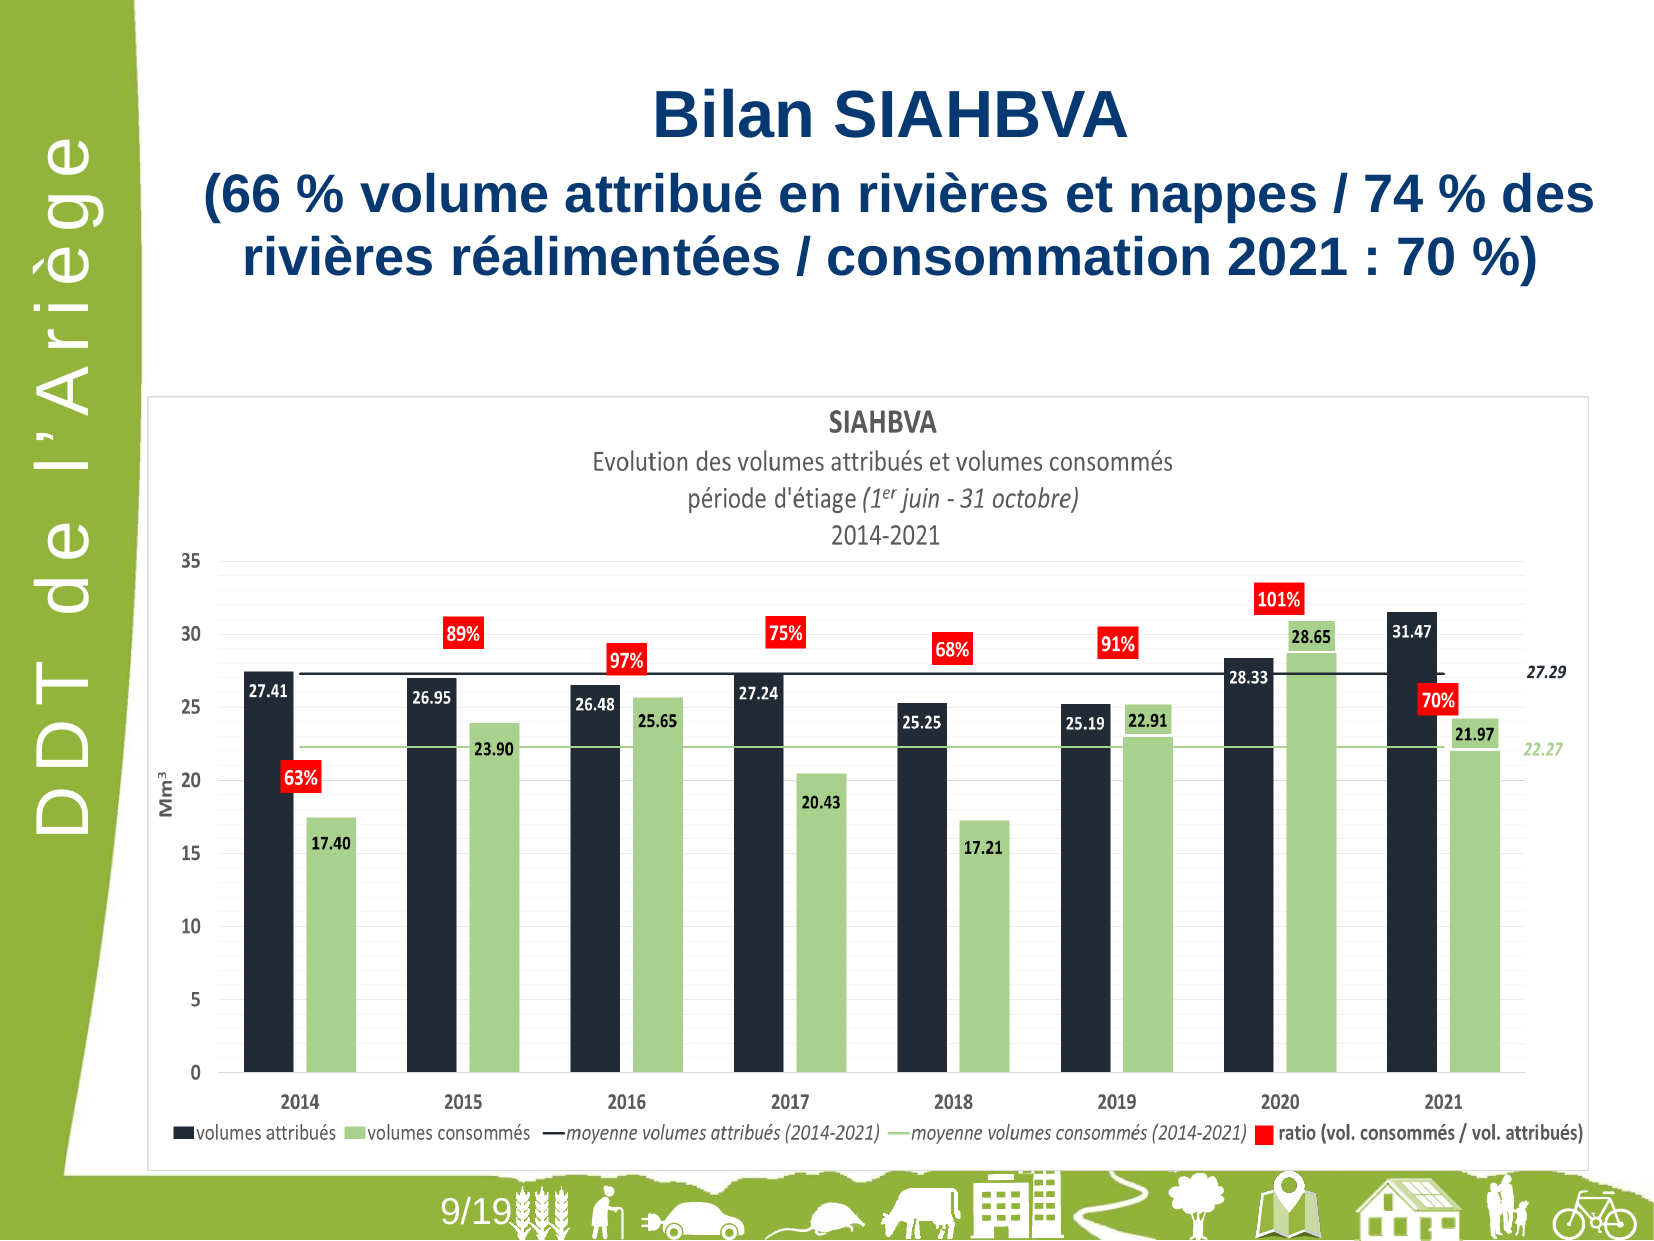

# Bilan SIAHBVA (66 % volume attribué en rivières et nappes / 74 % des rivières réalimentées / consommation 2021 : 70 %)